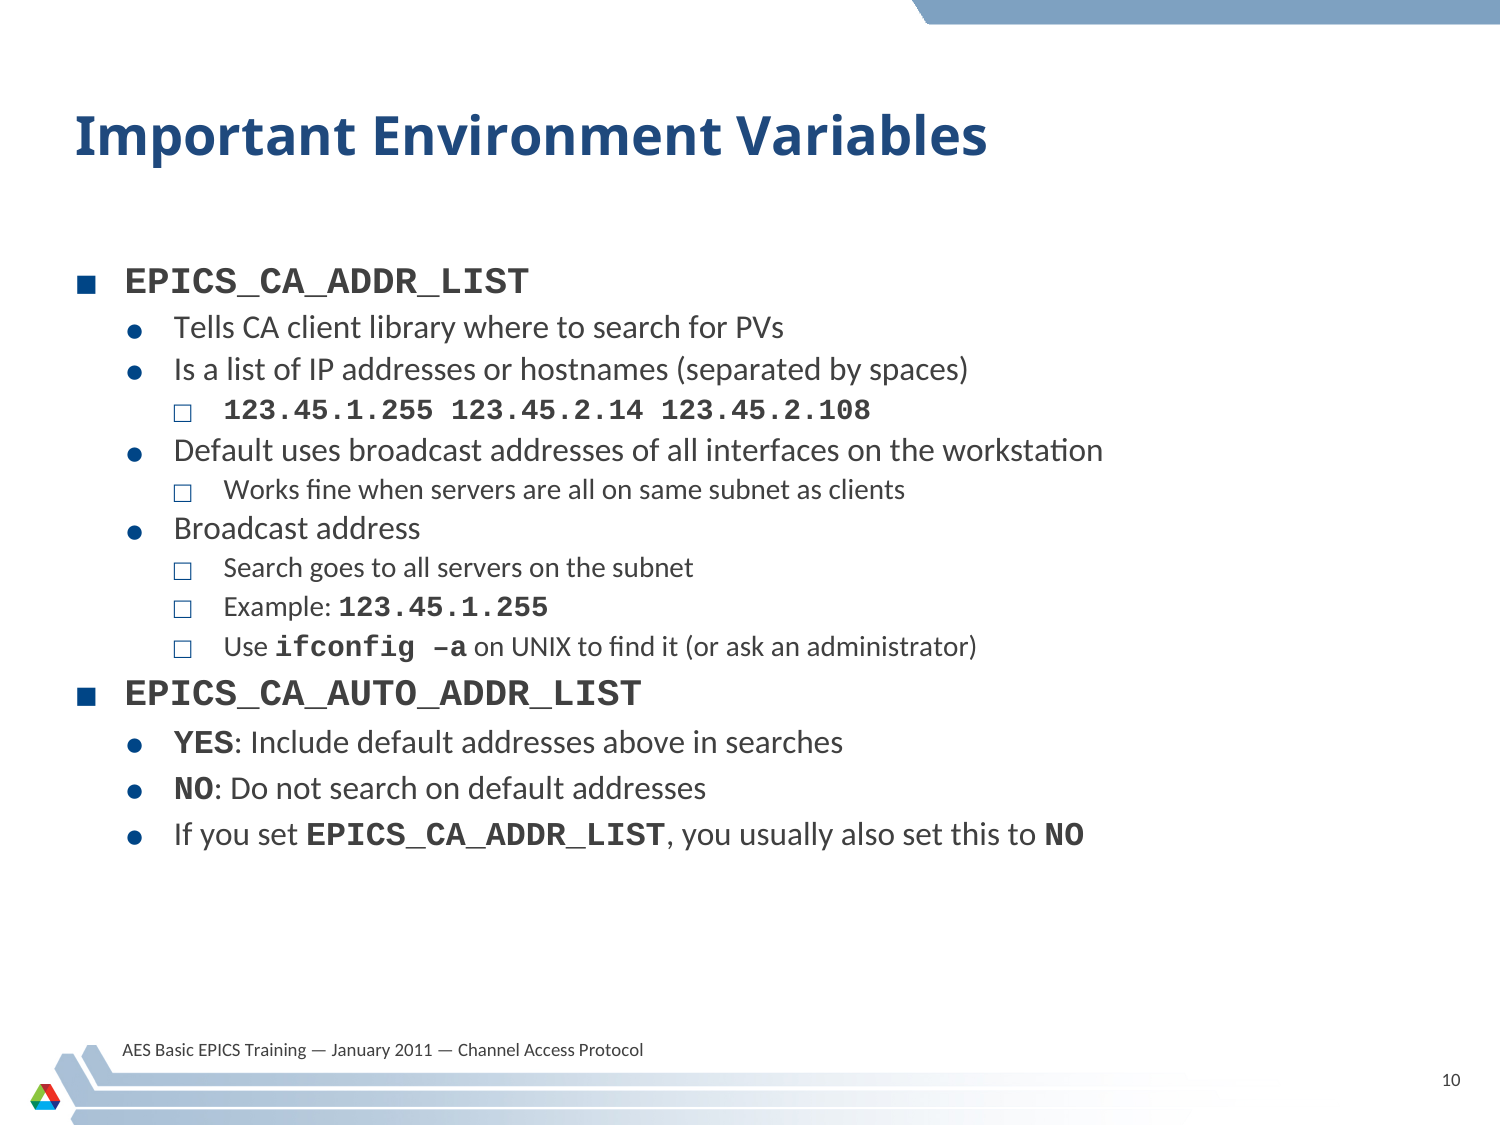

# Important Environment Variables
EPICS_CA_ADDR_LIST
Tells CA client library where to search for PVs
Is a list of IP addresses or hostnames (separated by spaces)
123.45.1.255 123.45.2.14 123.45.2.108
Default uses broadcast addresses of all interfaces on the workstation
Works fine when servers are all on same subnet as clients
Broadcast address
Search goes to all servers on the subnet
Example: 123.45.1.255
Use ifconfig –a on UNIX to find it (or ask an administrator)
EPICS_CA_AUTO_ADDR_LIST
YES: Include default addresses above in searches
NO: Do not search on default addresses
If you set EPICS_CA_ADDR_LIST, you usually also set this to NO
AES Basic EPICS Training — January 2011 — Channel Access Protocol
10